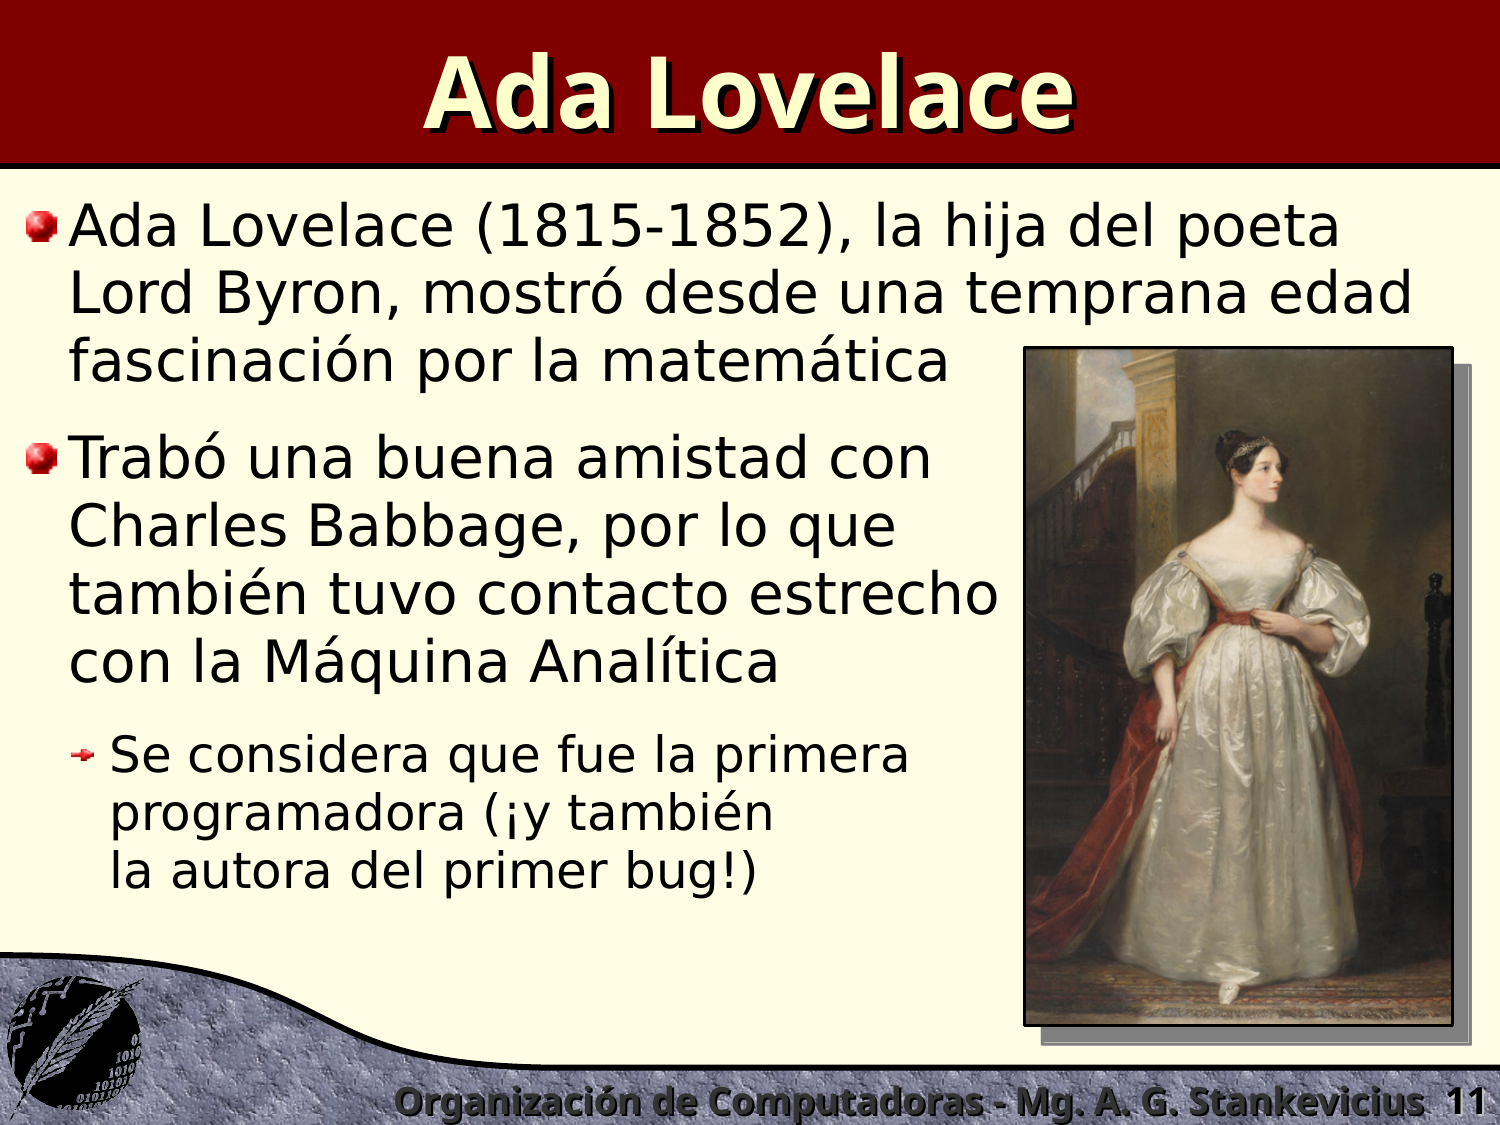

# Ada Lovelace
Ada Lovelace (1815-1852), la hija del poeta Lord Byron, mostró desde una temprana edad fascinación por la matemática
Trabó una buena amistad con
Charles Babbage, por lo que
también tuvo contacto estrecho
con la Máquina Analítica
Se considera que fue la primera
programadora (¡y también
la autora del primer bug!)
11